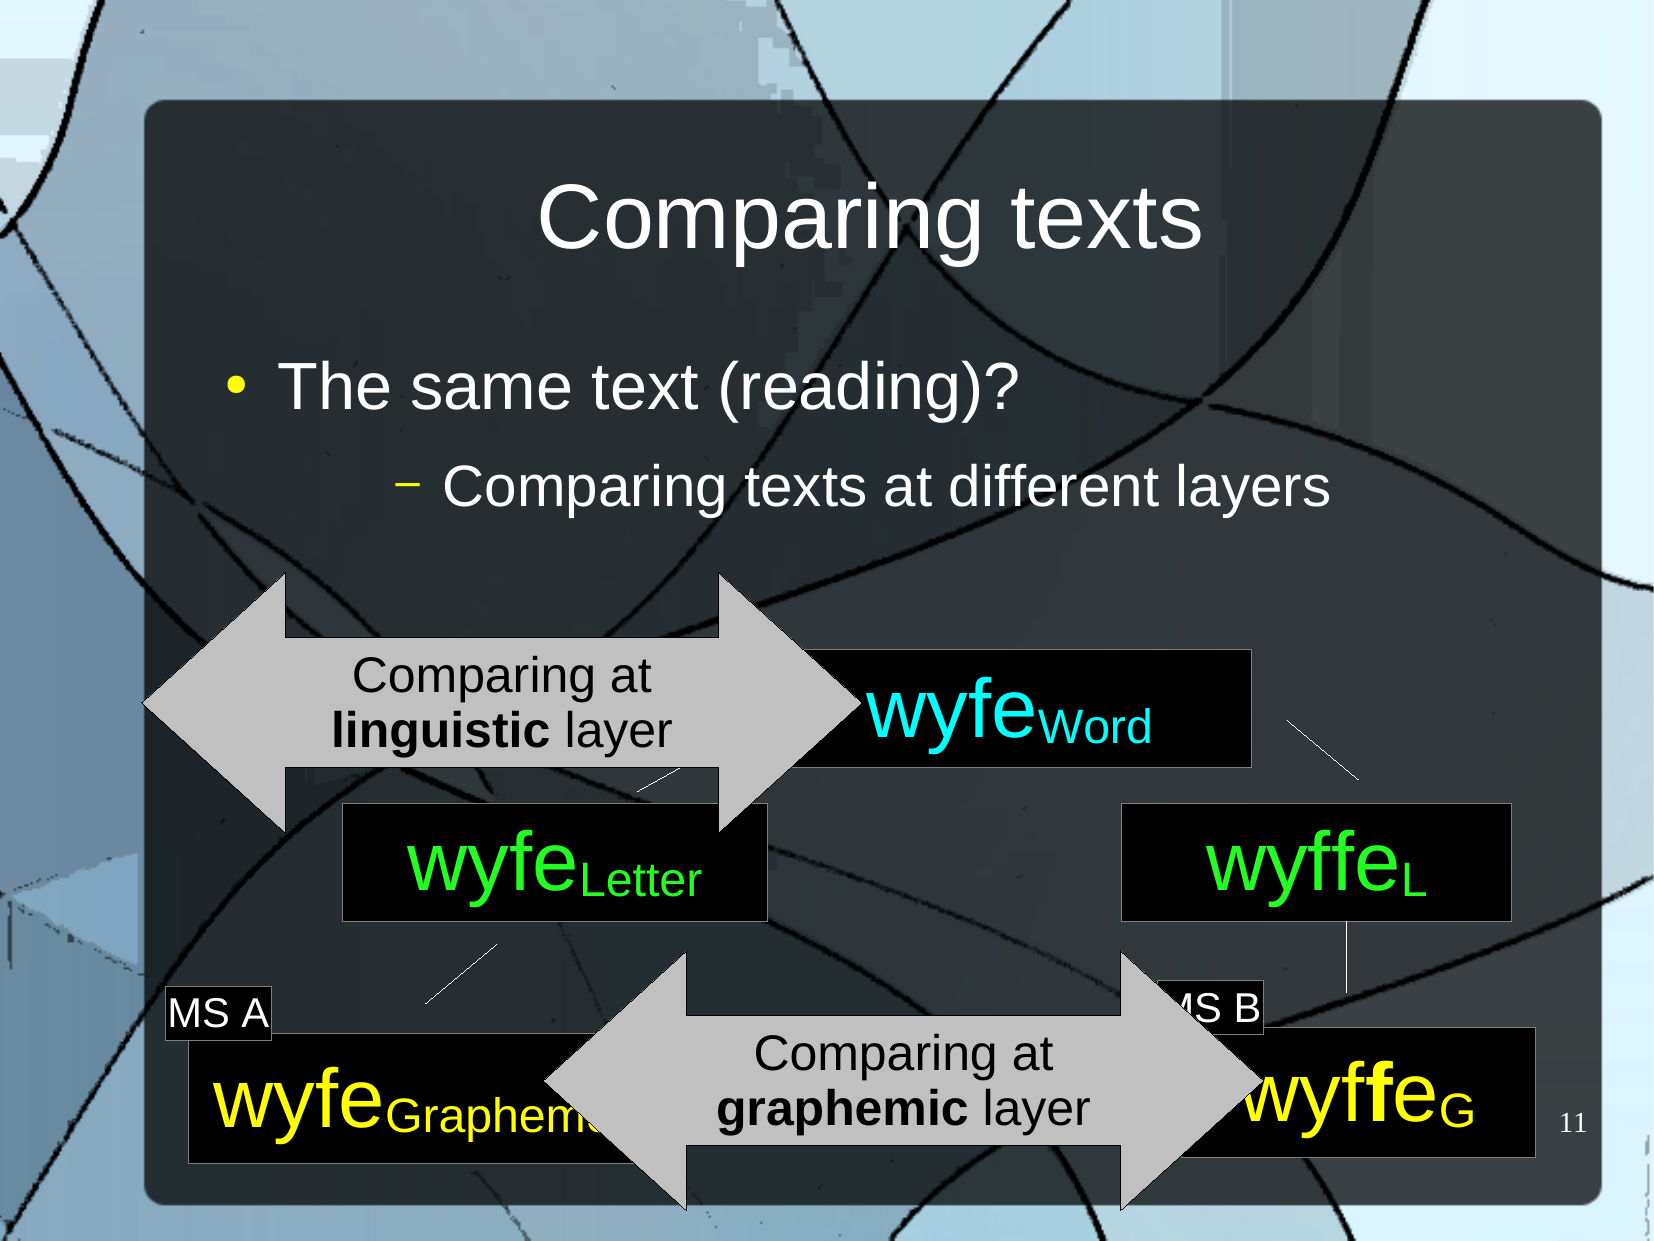

# Comparing texts
The same text (reading)?
Comparing texts at different layers
Comparing at
linguistic layer
wyfeWord
wyfeLetter
wyffeL
Comparing at
graphemic layer
MS B
MS A
wyffeG
wyfeGrapheme
11